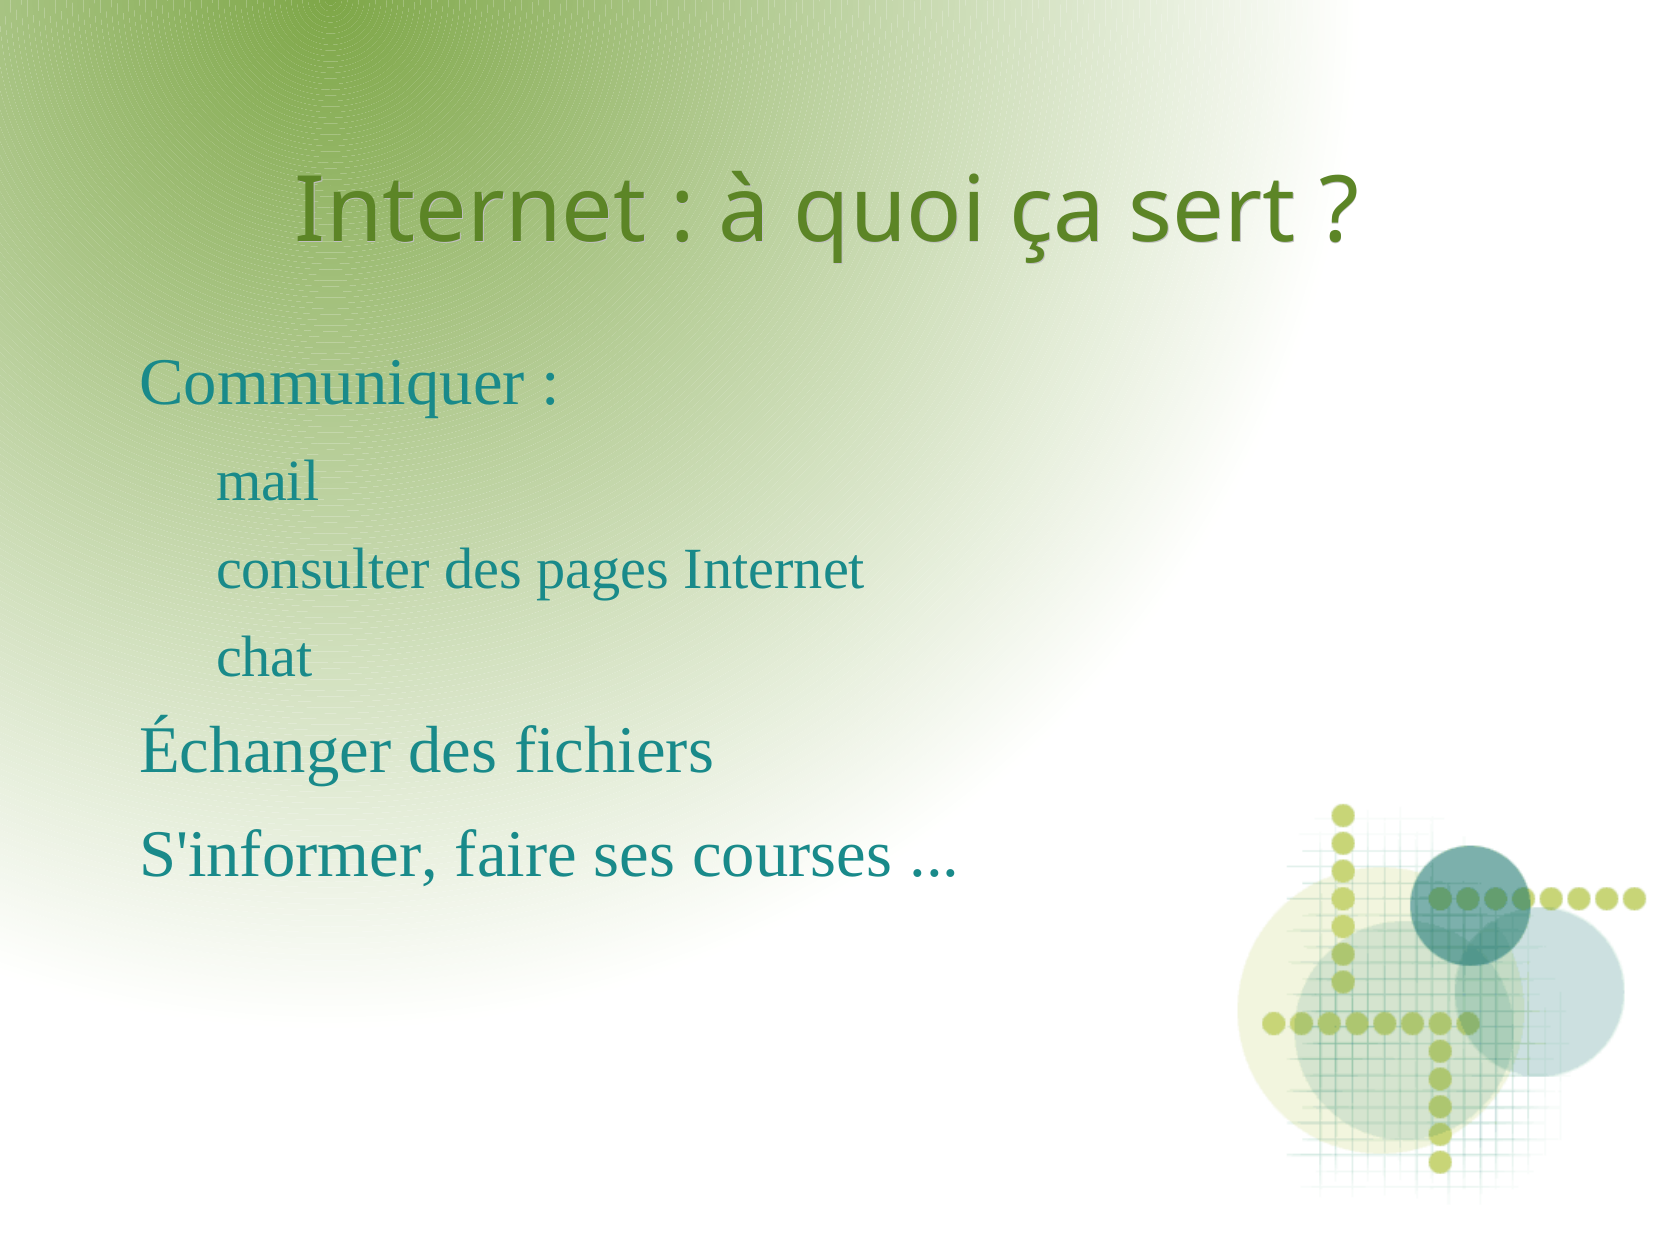

# Internet : à quoi ça sert ?
Communiquer :
mail
consulter des pages Internet
chat
Échanger des fichiers
S'informer, faire ses courses ...